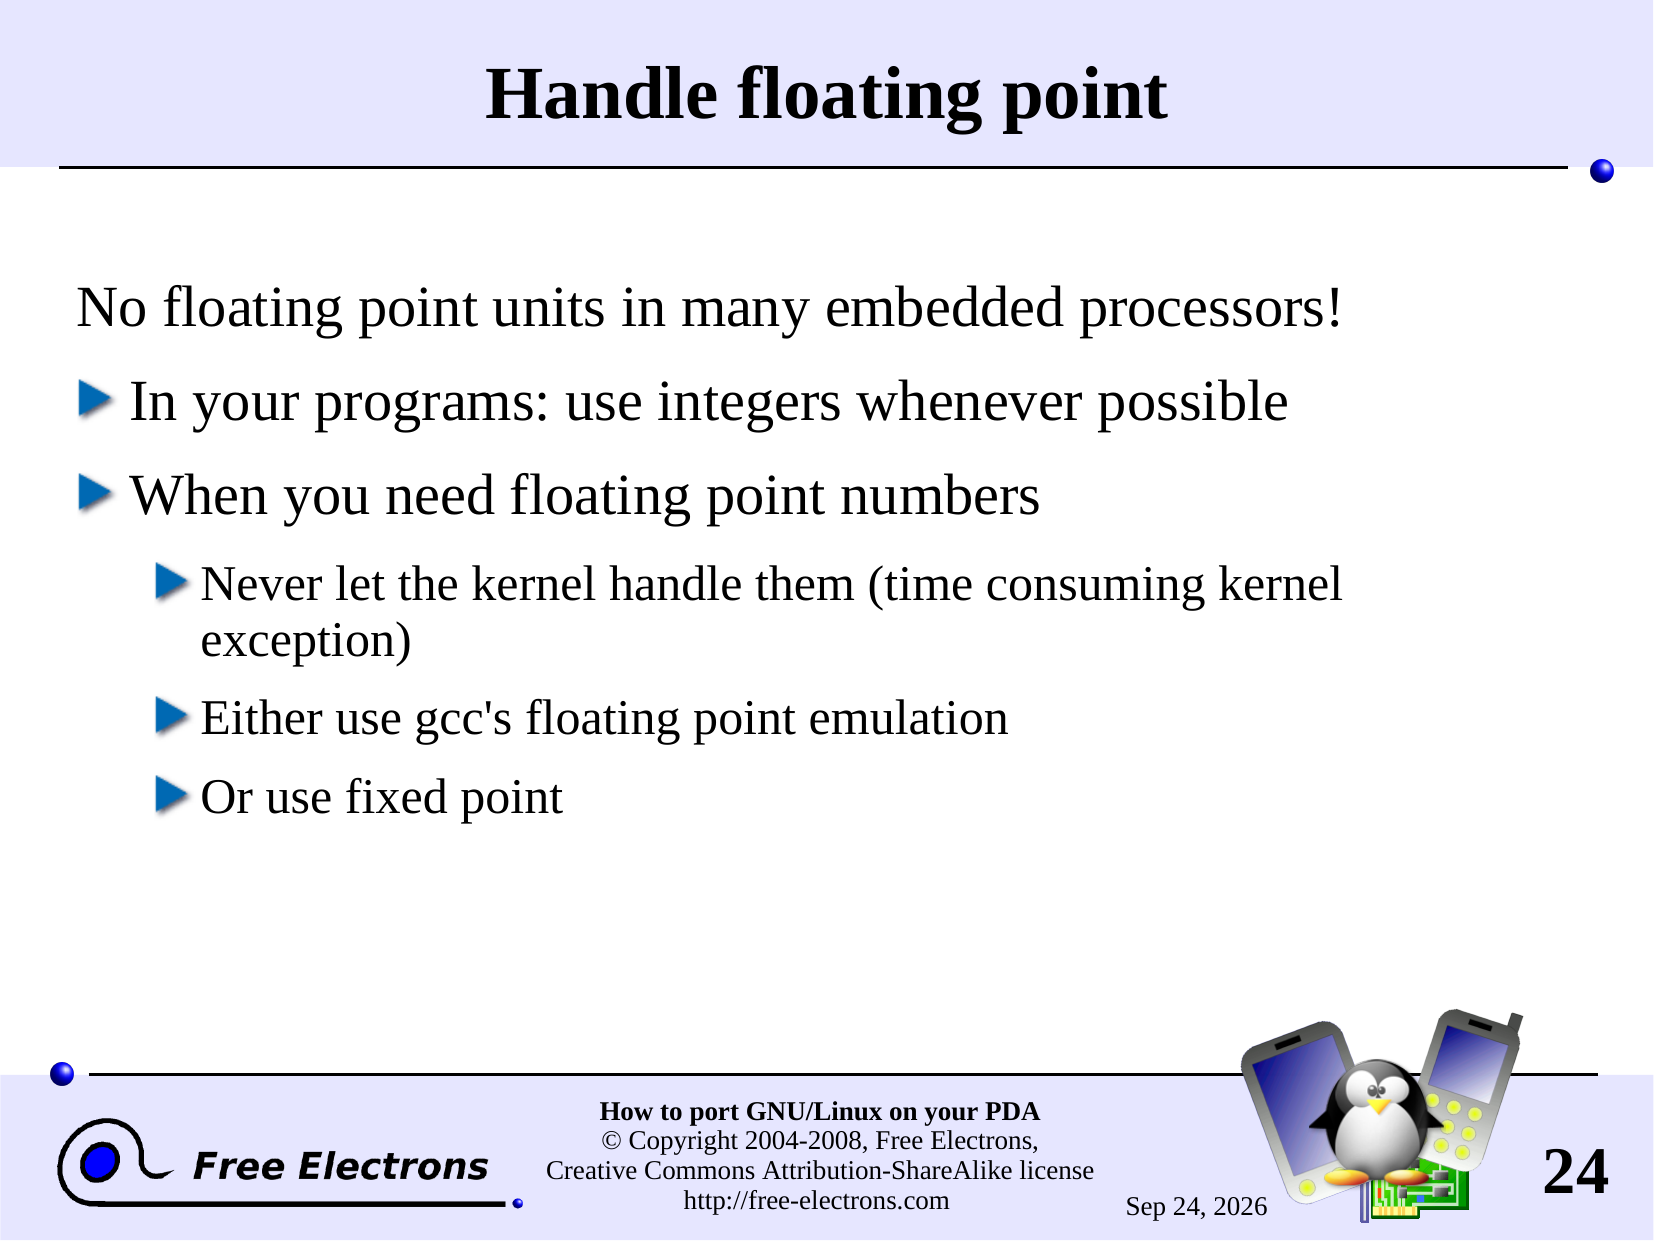

# Handle floating point
No floating point units in many embedded processors!
In your programs: use integers whenever possible
When you need floating point numbers
Never let the kernel handle them (time consuming kernel exception)
Either use gcc's floating point emulation
Or use fixed point